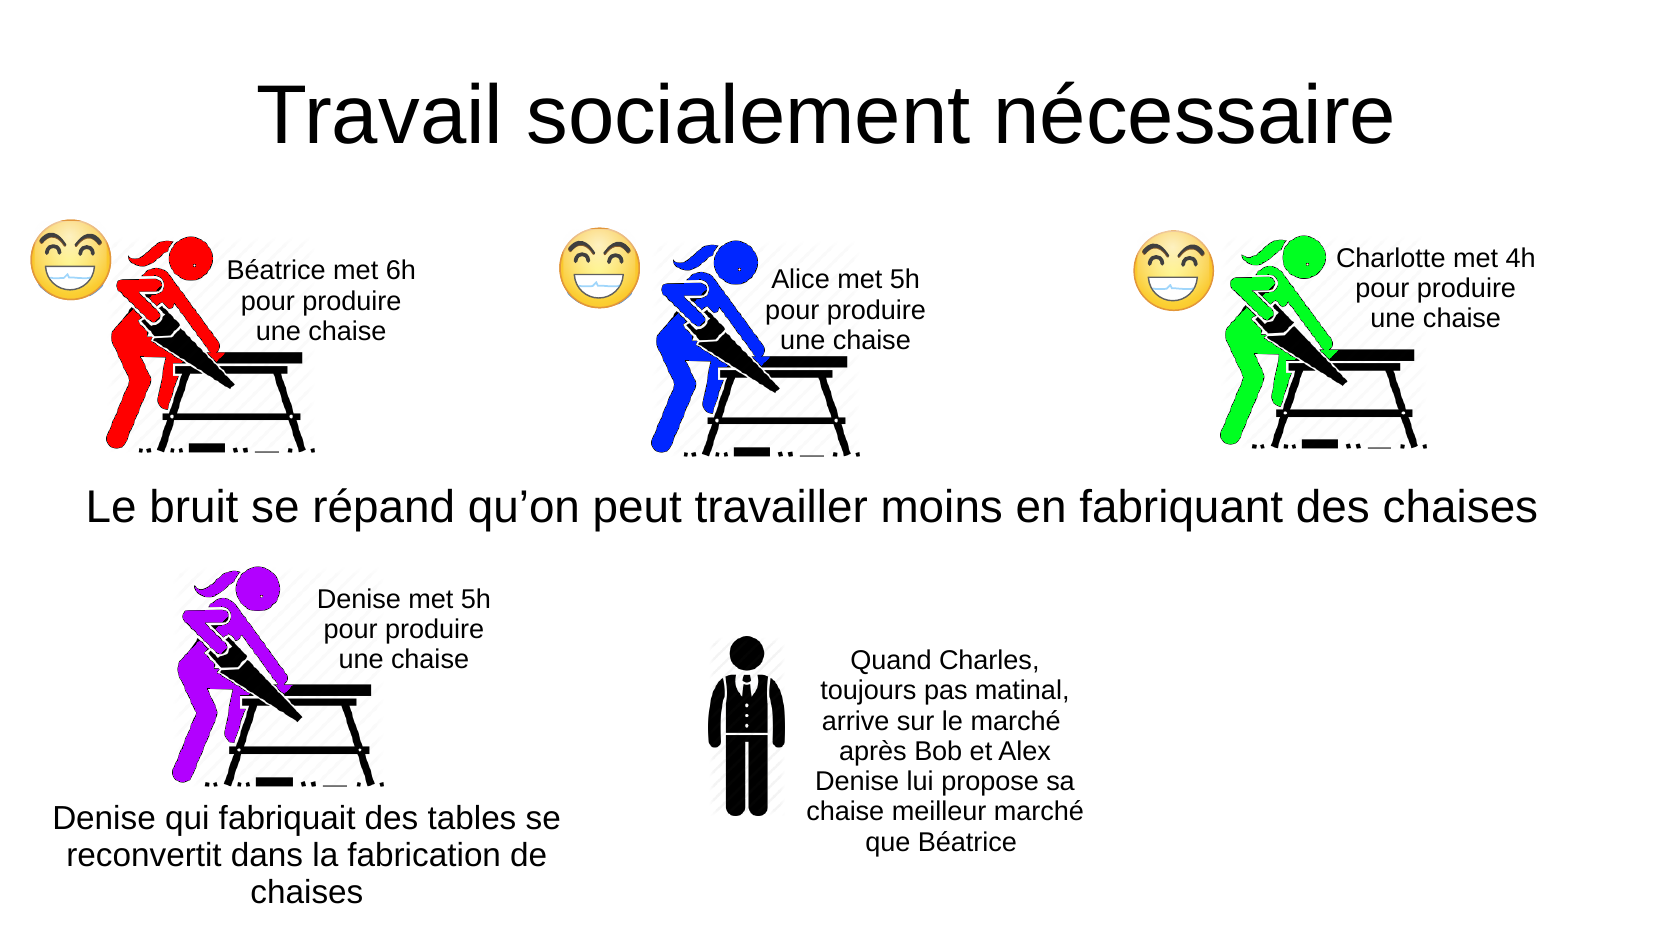

# Travail socialement nécessaire
Charlotte met 4h pour produire une chaise
Béatrice met 6h pour produire une chaise
Alice met 5h pour produire une chaise
Le bruit se répand qu’on peut travailler moins en fabriquant des chaises
Denise met 5h pour produire une chaise
Quand Charles, toujours pas matinal, arrive sur le marché après Bob et Alex Denise lui propose sa chaise meilleur marché que Béatrice
Denise qui fabriquait des tables se reconvertit dans la fabrication de chaises